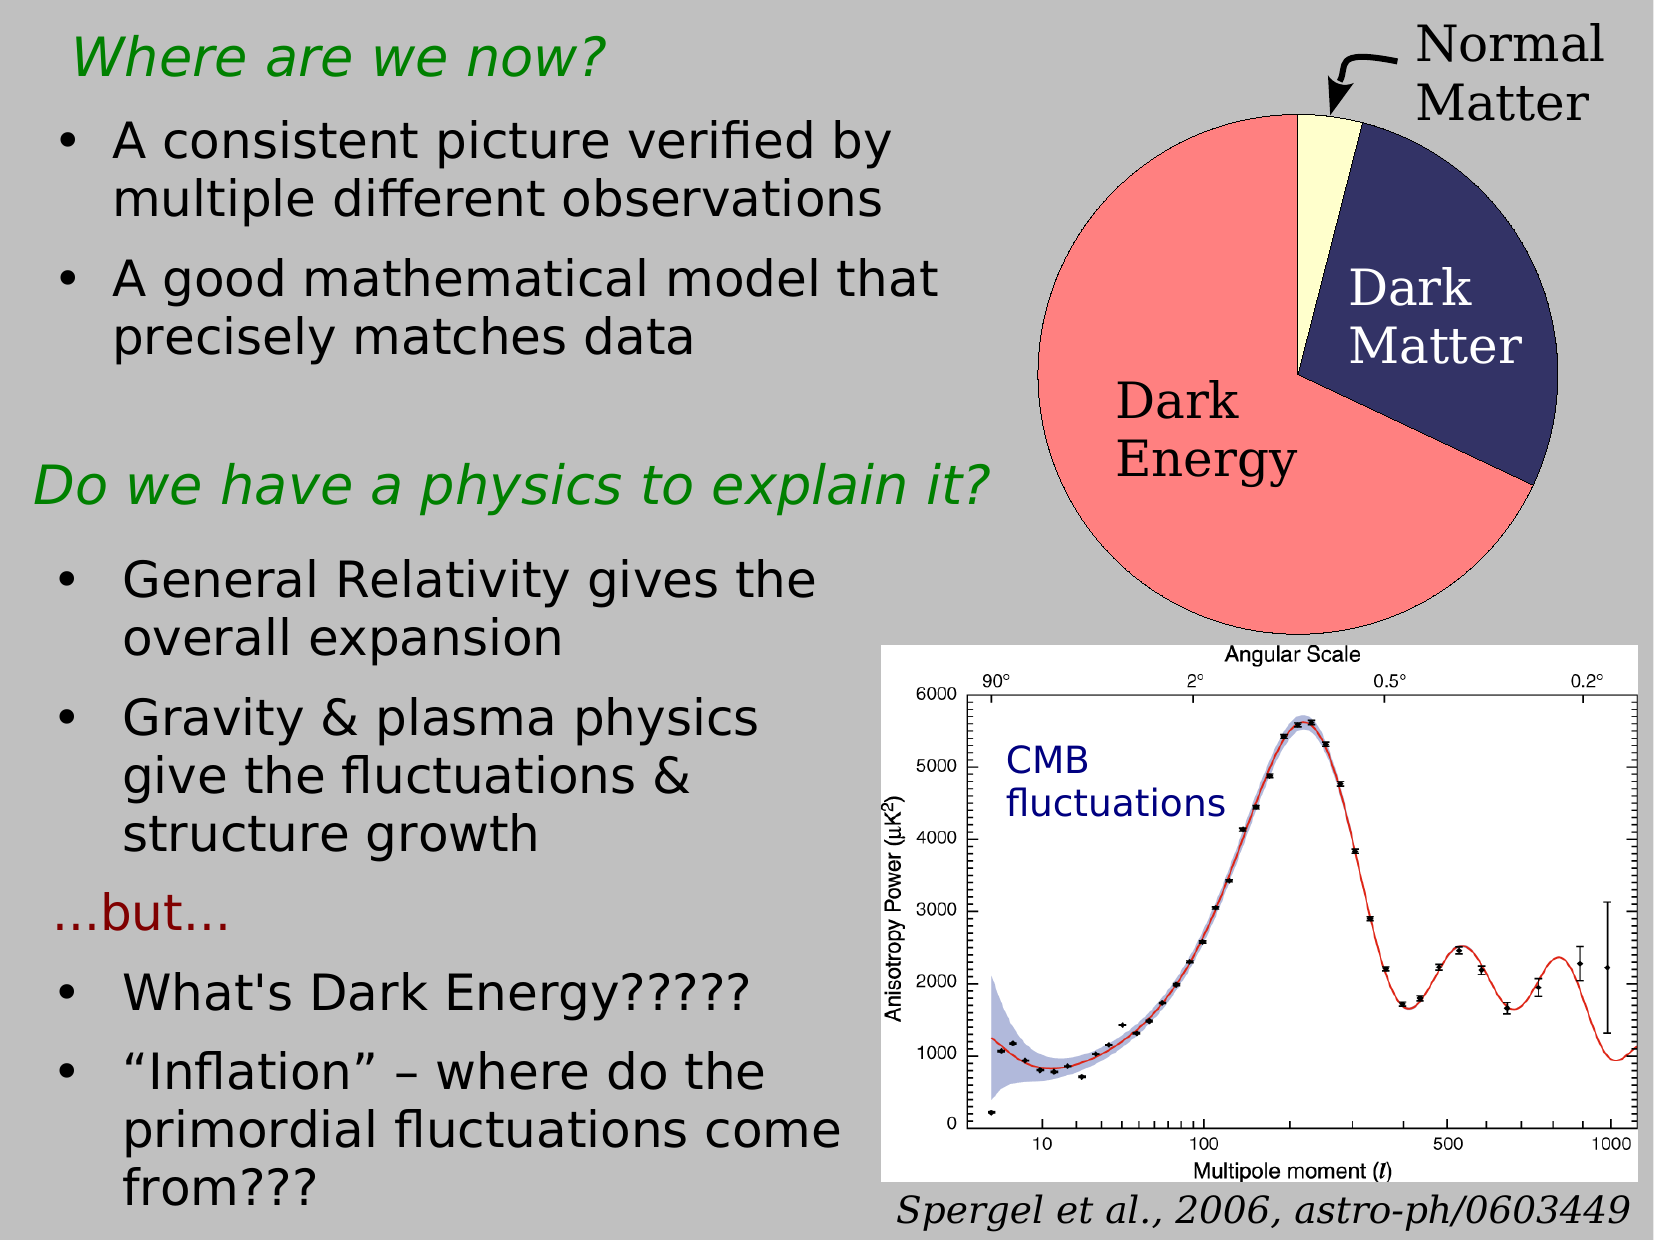

Normal
Matter
### Chart
| Category | |
|---|---|
| Row 1 | 68.0 |
| Row 2 | 28.0 |
| Row 3 | 4.0 |Dark
Matter
Dark
Energy
Where are we now?
•	A consistent picture verified by multiple different observations
•	A good mathematical model that precisely matches data
Do we have a physics to explain it?
•	General Relativity gives the overall expansion
•	Gravity & plasma physics give the fluctuations & structure growth
...but...
•	What's Dark Energy?????
•	“Inflation” – where do the primordial fluctuations come from???
CMB
fluctuations
Spergel et al., 2006, astro-ph/0603449